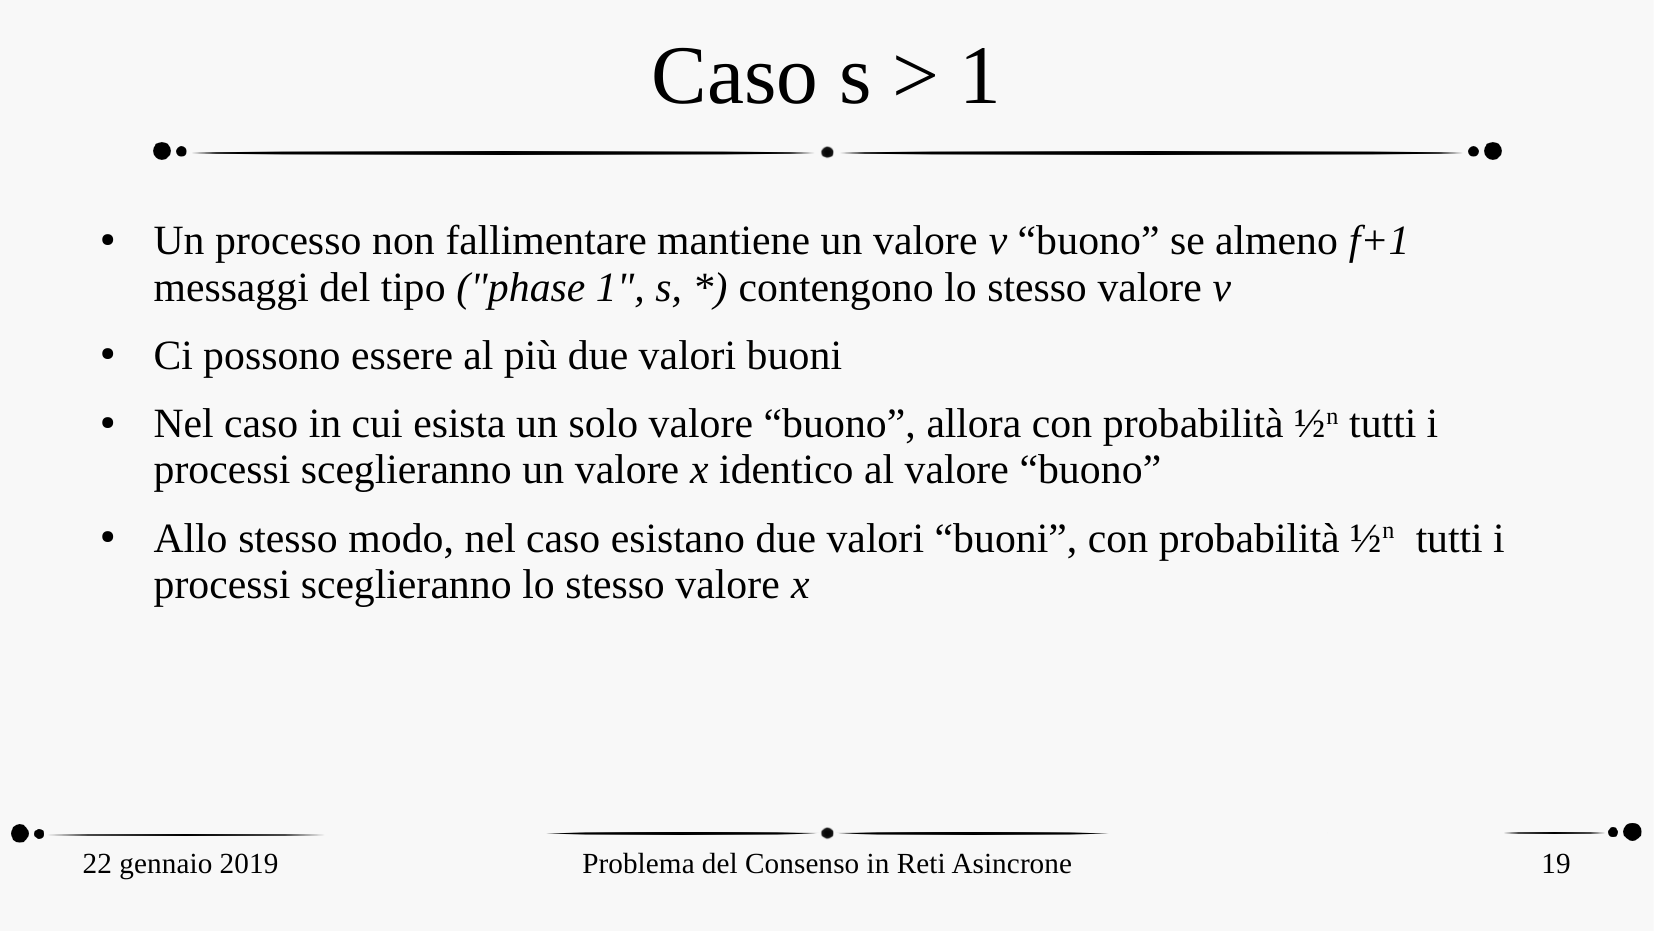

# Caso s > 1
Un processo non fallimentare mantiene un valore v “buono” se almeno f+1 messaggi del tipo ("phase 1", s, *) contengono lo stesso valore v
Ci possono essere al più due valori buoni
Nel caso in cui esista un solo valore “buono”, allora con probabilità ½n tutti i processi sceglieranno un valore x identico al valore “buono”
Allo stesso modo, nel caso esistano due valori “buoni”, con probabilità ½n tutti i processi sceglieranno lo stesso valore x
22 gennaio 2019
Problema del Consenso in Reti Asincrone
19